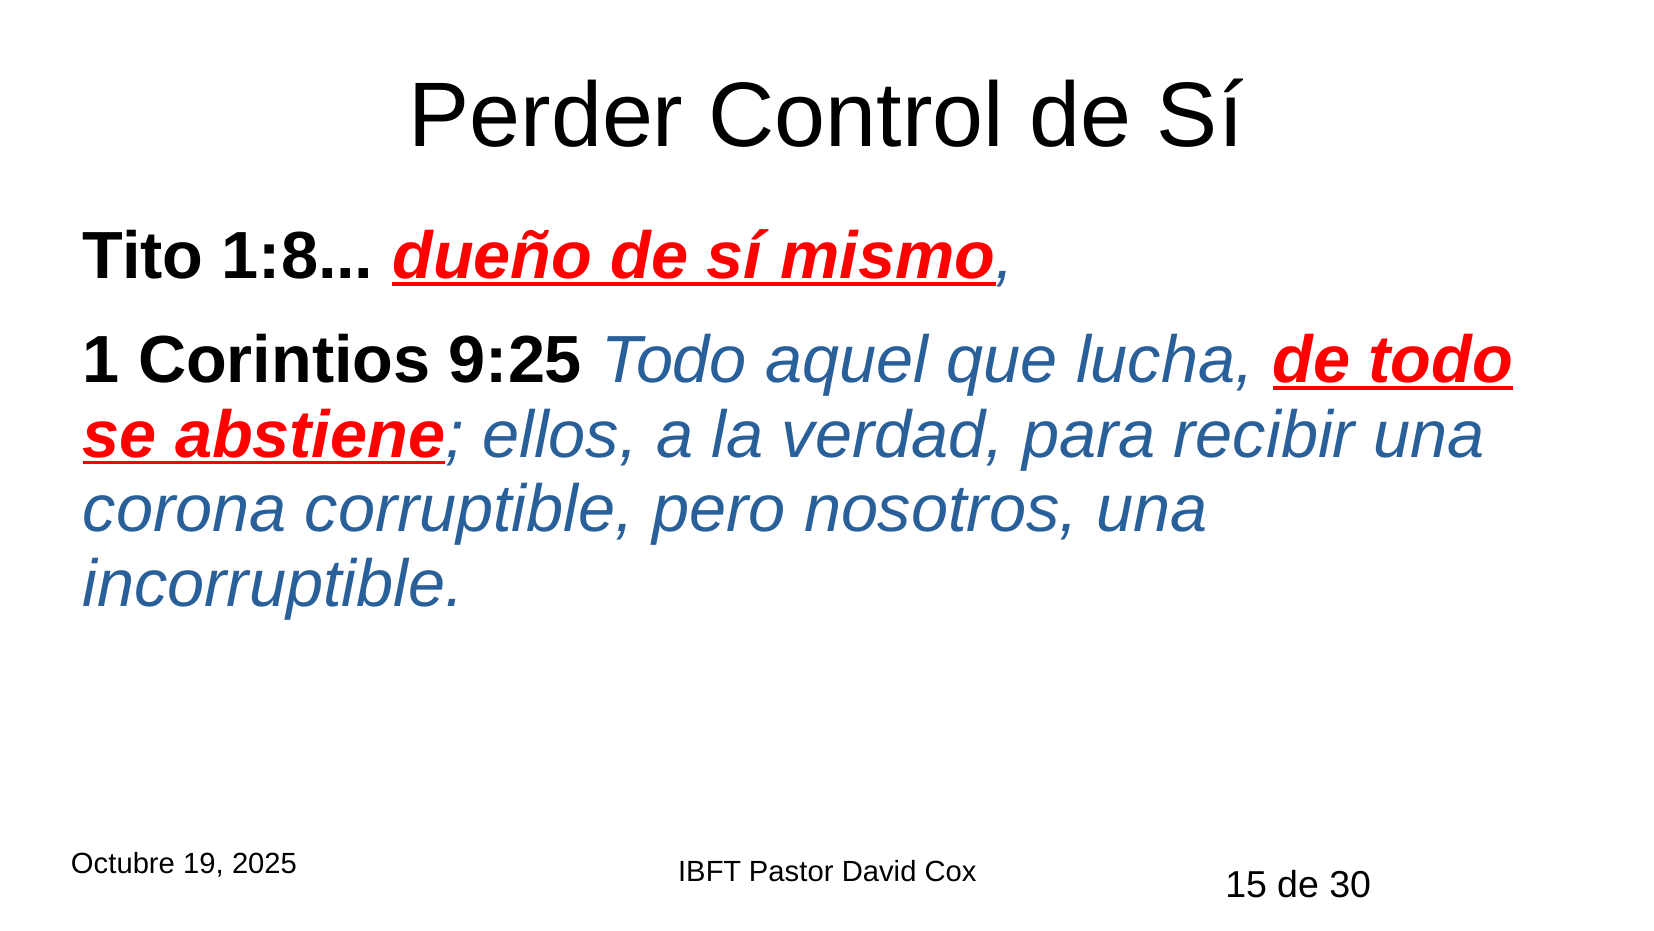

# Perder Control de Sí
Tito 1:8... dueño de sí mismo,
1 Corintios 9:25 ​Todo aquel que lucha, de todo se abstiene; ellos, a la verdad, para recibir una corona corruptible, pero nosotros, una incorruptible.
Octubre 19, 2025
IBFT Pastor David Cox
 de 30